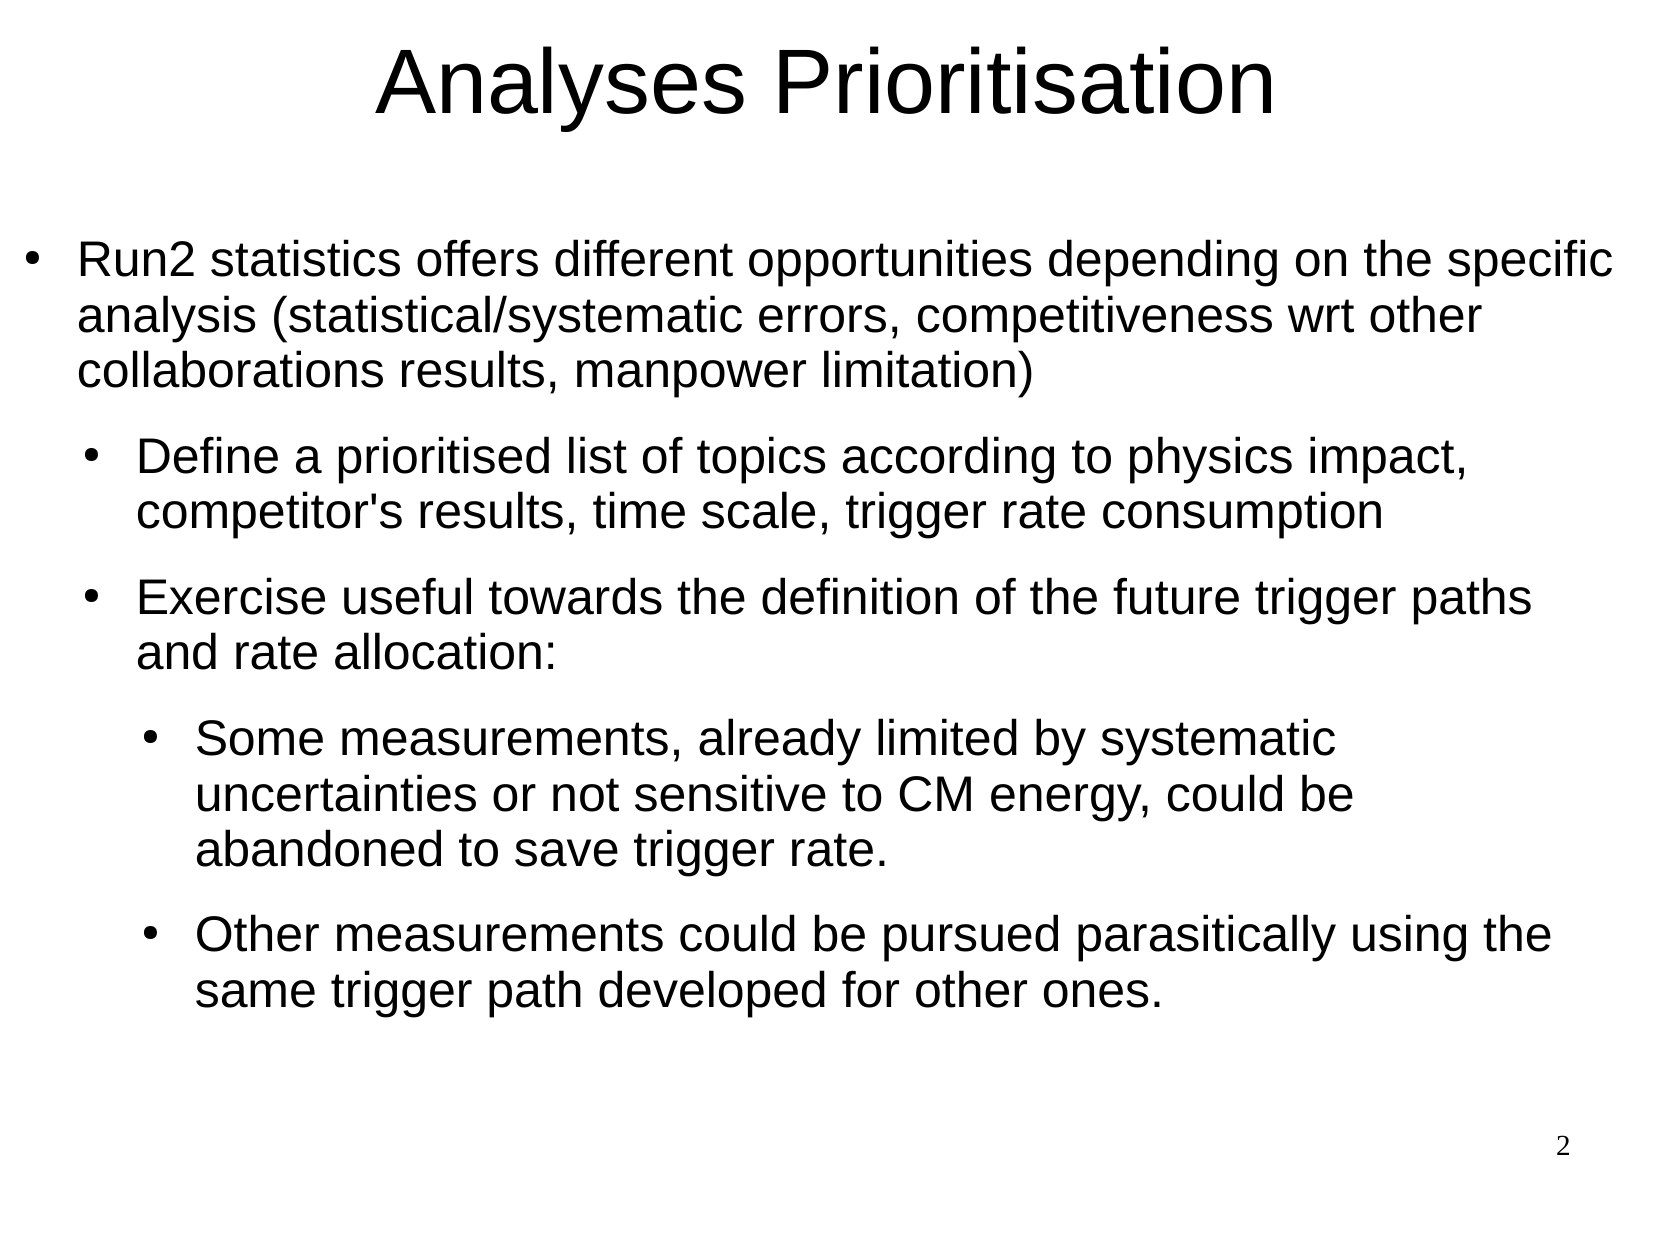

# Analyses Prioritisation
Run2 statistics offers different opportunities depending on the specific analysis (statistical/systematic errors, competitiveness wrt other collaborations results, manpower limitation)
Define a prioritised list of topics according to physics impact, competitor's results, time scale, trigger rate consumption
Exercise useful towards the definition of the future trigger paths and rate allocation:
Some measurements, already limited by systematic uncertainties or not sensitive to CM energy, could be abandoned to save trigger rate.
Other measurements could be pursued parasitically using the same trigger path developed for other ones.
2